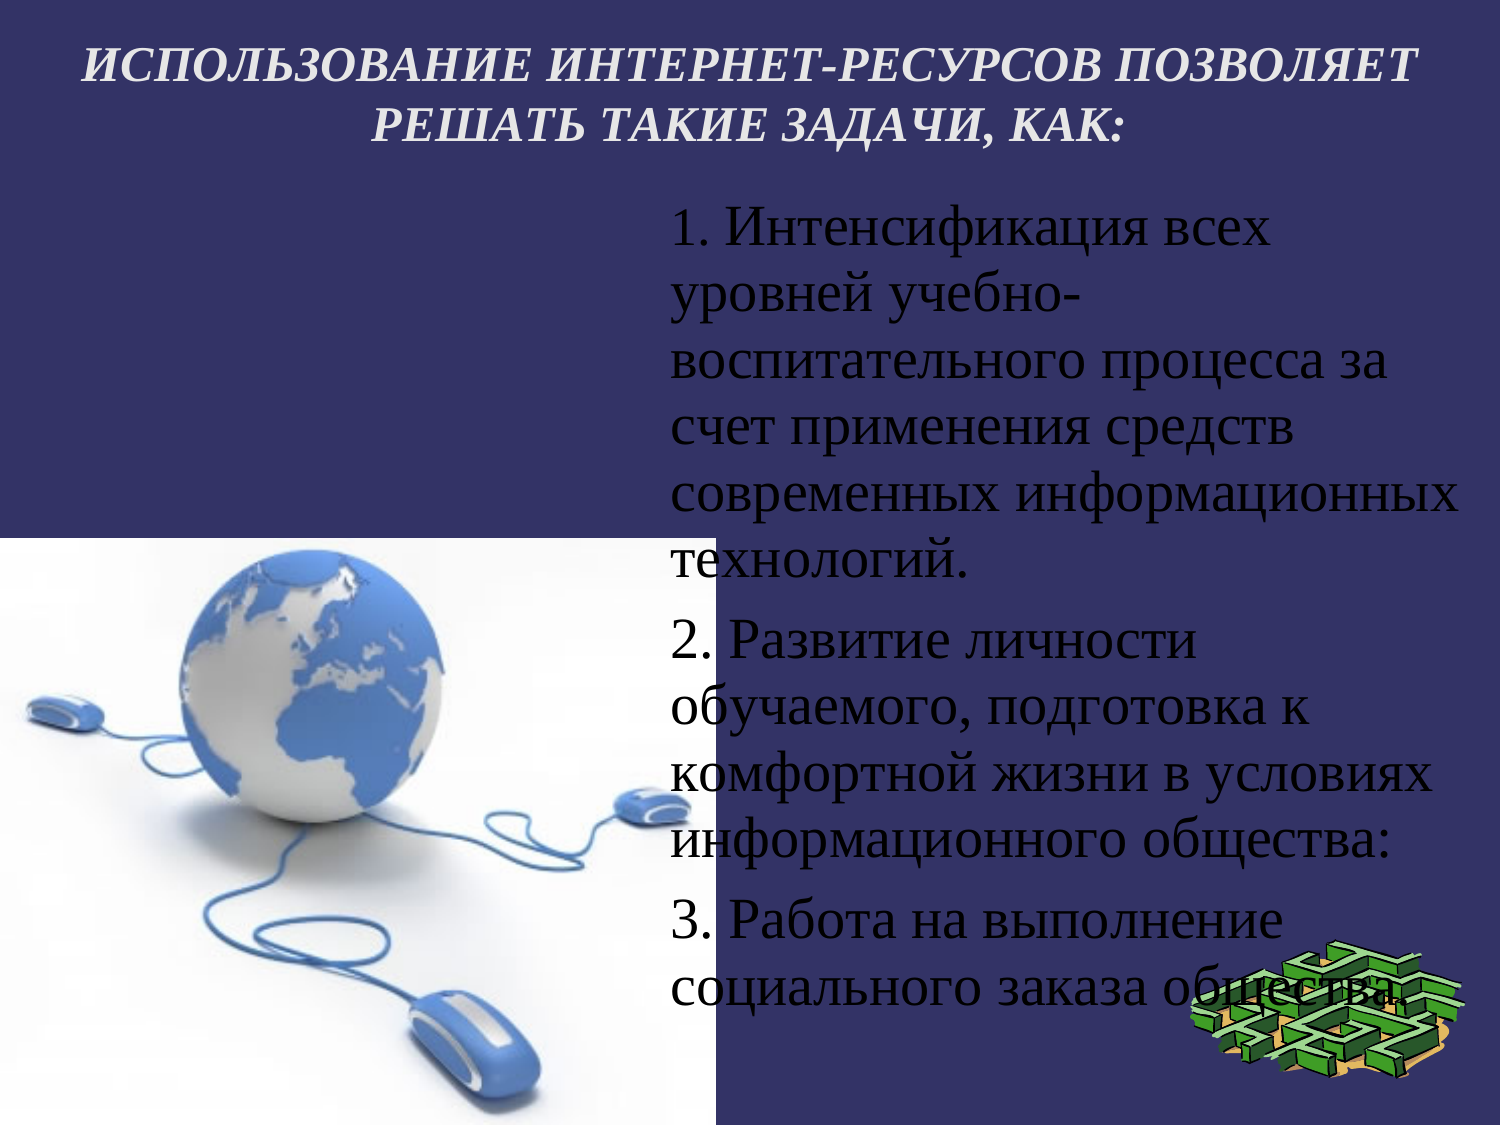

# ИСПОЛЬЗОВАНИЕ ИНТЕРНЕТ-РЕСУРСОВ ПОЗВОЛЯЕТ РЕШАТЬ ТАКИЕ ЗАДАЧИ, КАК:
1. Интенсификация всех уровней учебно-воспитательного процесса за счет применения средств современных информационных технологий.
2. Развитие личности обучаемого, подготовка к комфортной жизни в условиях информационного общества:
3. Работа на выполнение социального заказа общества.